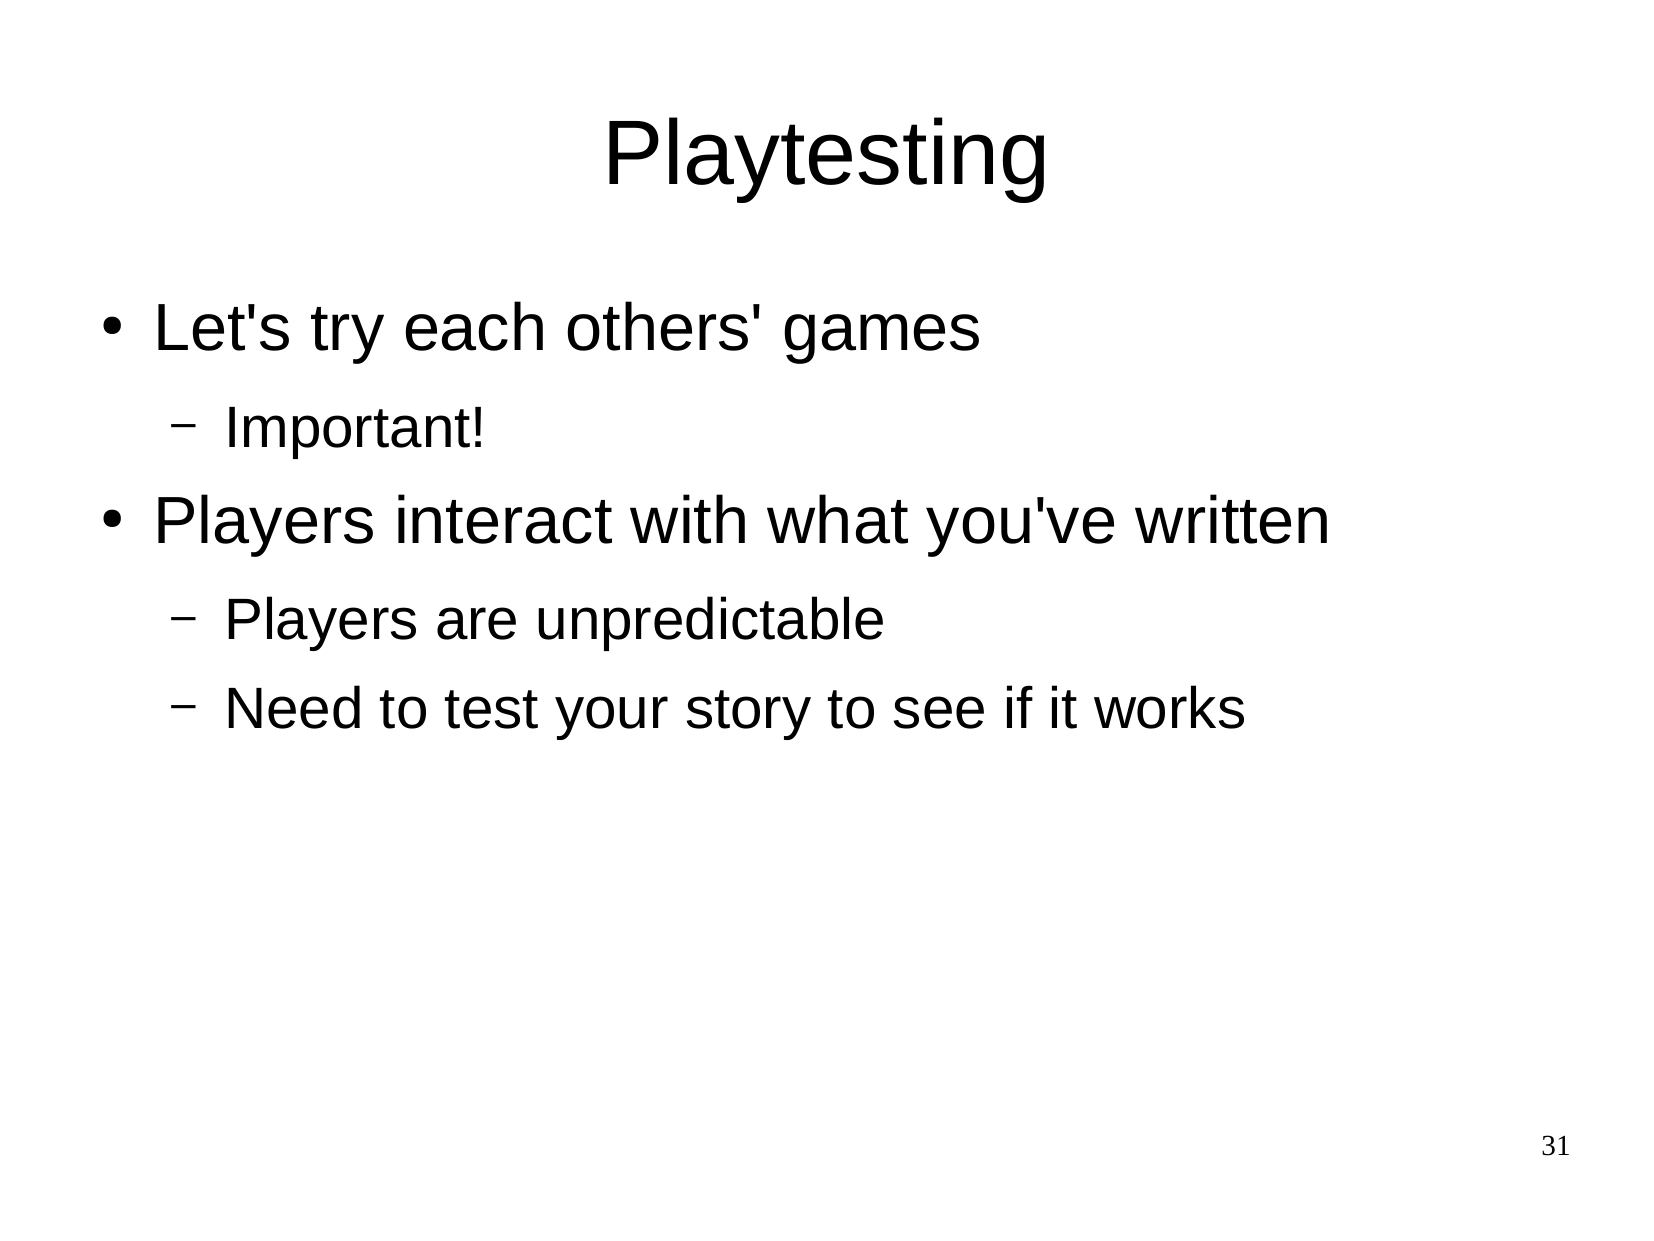

# Playtesting
Let's try each others' games
Important!
Players interact with what you've written
Players are unpredictable
Need to test your story to see if it works
31